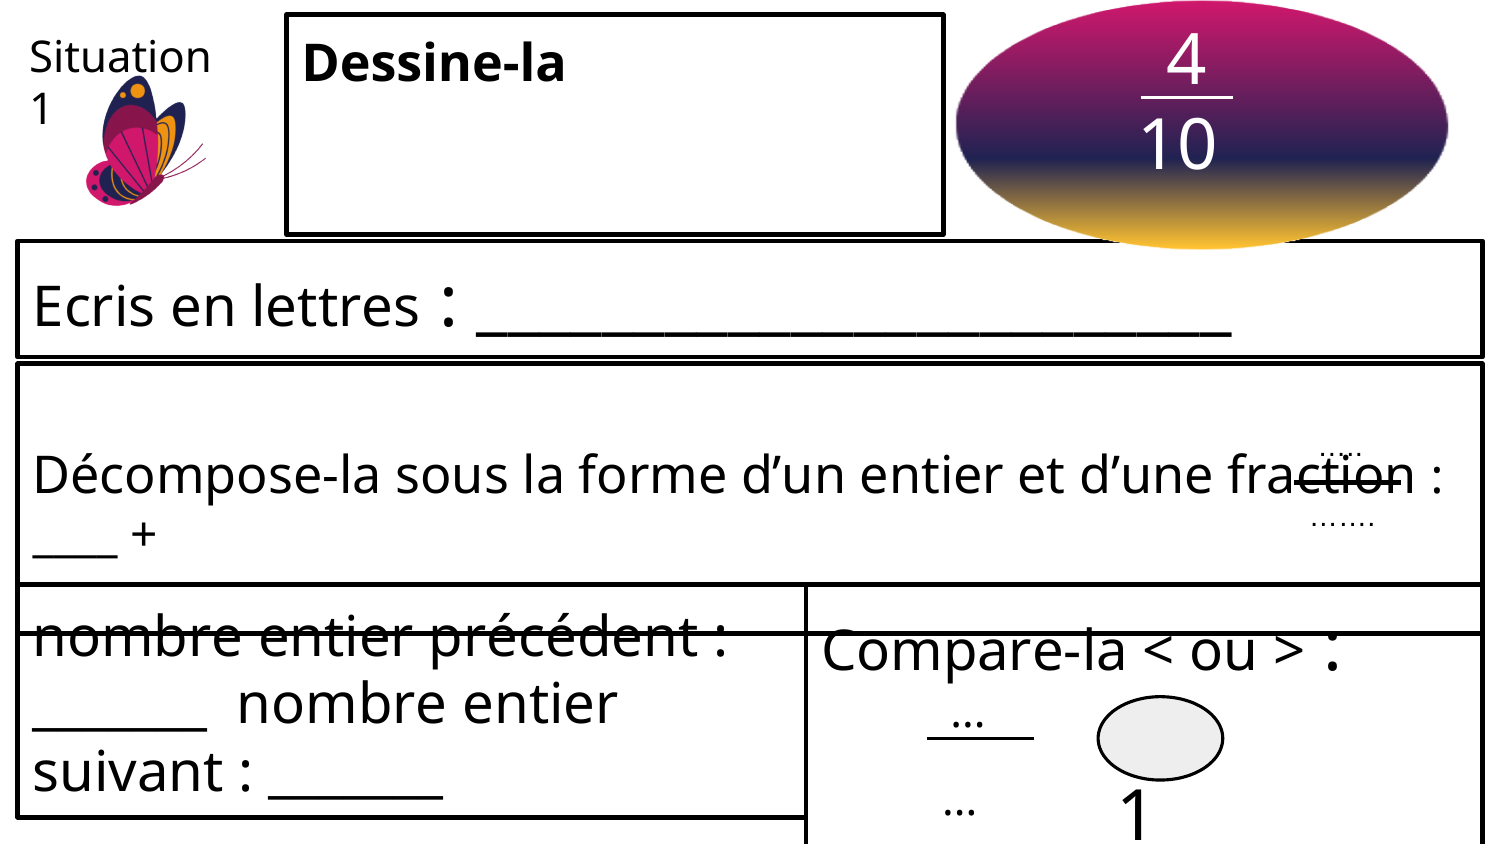

4
10
Situation 1
Dessine-la
Ecris en lettres : ________________________
Décompose-la sous la forme d’un entier et d’une fraction : ____ +
 …..
…….
nombre entier précédent : _______ nombre entier suivant : _______
Compare-la < ou > :
 1
 ...
...